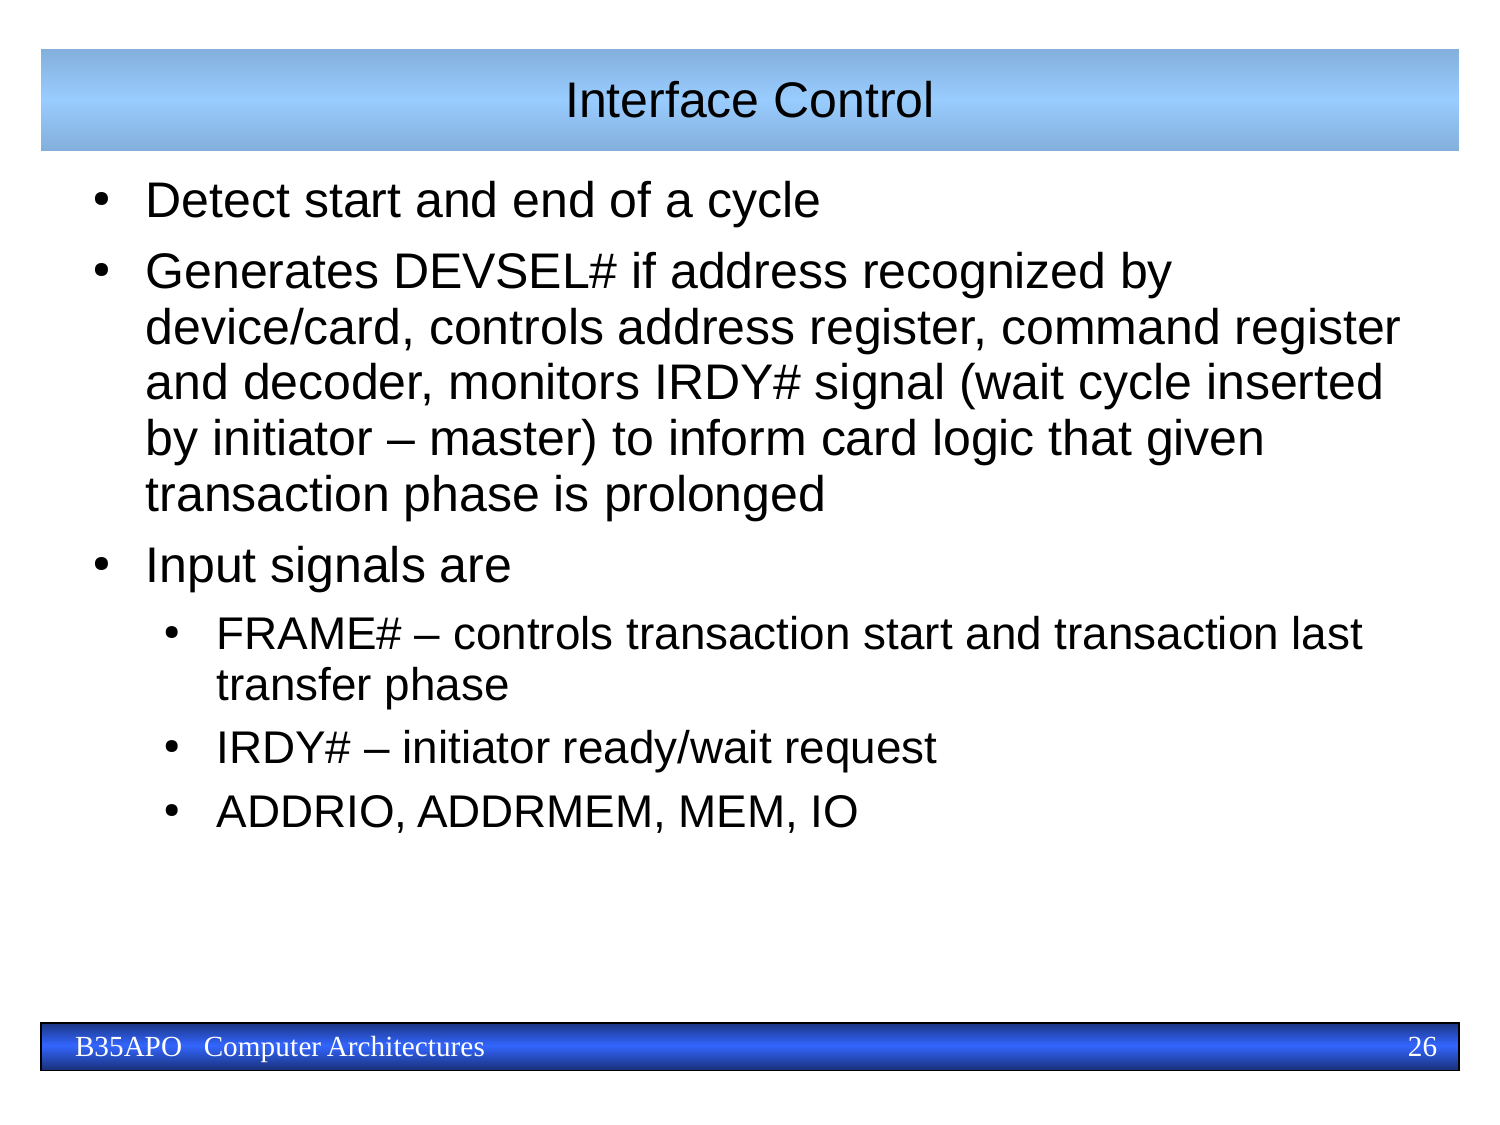

# Interface Control
Detect start and end of a cycle
Generates DEVSEL# if address recognized by device/card, controls address register, command register and decoder, monitors IRDY# signal (wait cycle inserted by initiator – master) to inform card logic that given transaction phase is prolonged
Input signals are
FRAME# – controls transaction start and transaction last transfer phase
IRDY# – initiator ready/wait request
ADDRIO, ADDRMEM, MEM, IO
B35APO Computer Architectures
26